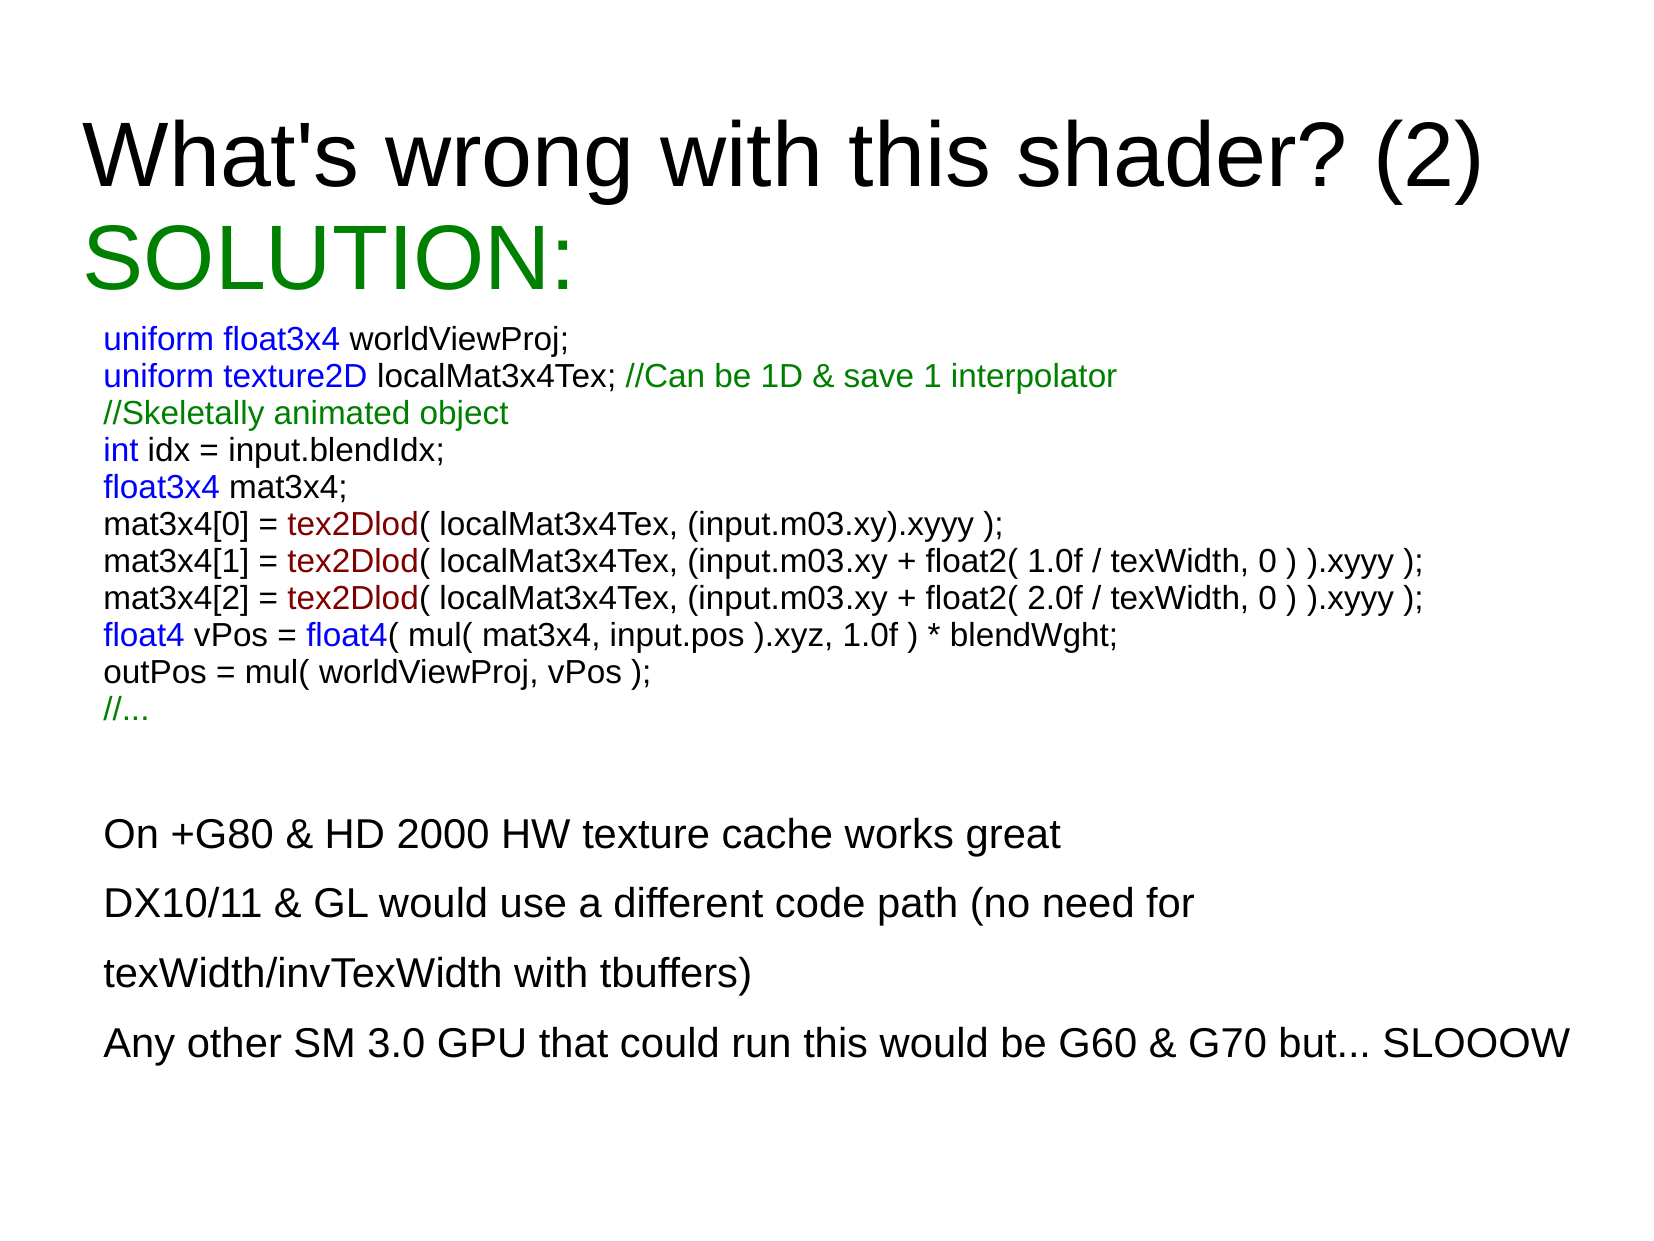

# What's wrong with this shader? (2) SOLUTION:
uniform float3x4 worldViewProj;
uniform texture2D localMat3x4Tex; //Can be 1D & save 1 interpolator
//Skeletally animated object
int idx = input.blendIdx;
float3x4 mat3x4;
mat3x4[0] = tex2Dlod( localMat3x4Tex, (input.m03.xy).xyyy );
mat3x4[1] = tex2Dlod( localMat3x4Tex, (input.m03.xy + float2( 1.0f / texWidth, 0 ) ).xyyy );
mat3x4[2] = tex2Dlod( localMat3x4Tex, (input.m03.xy + float2( 2.0f / texWidth, 0 ) ).xyyy );
float4 vPos = float4( mul( mat3x4, input.pos ).xyz, 1.0f ) * blendWght;
outPos = mul( worldViewProj, vPos );
//...
On +G80 & HD 2000 HW texture cache works great
DX10/11 & GL would use a different code path (no need for texWidth/invTexWidth with tbuffers)
Any other SM 3.0 GPU that could run this would be G60 & G70 but... SLOOOW